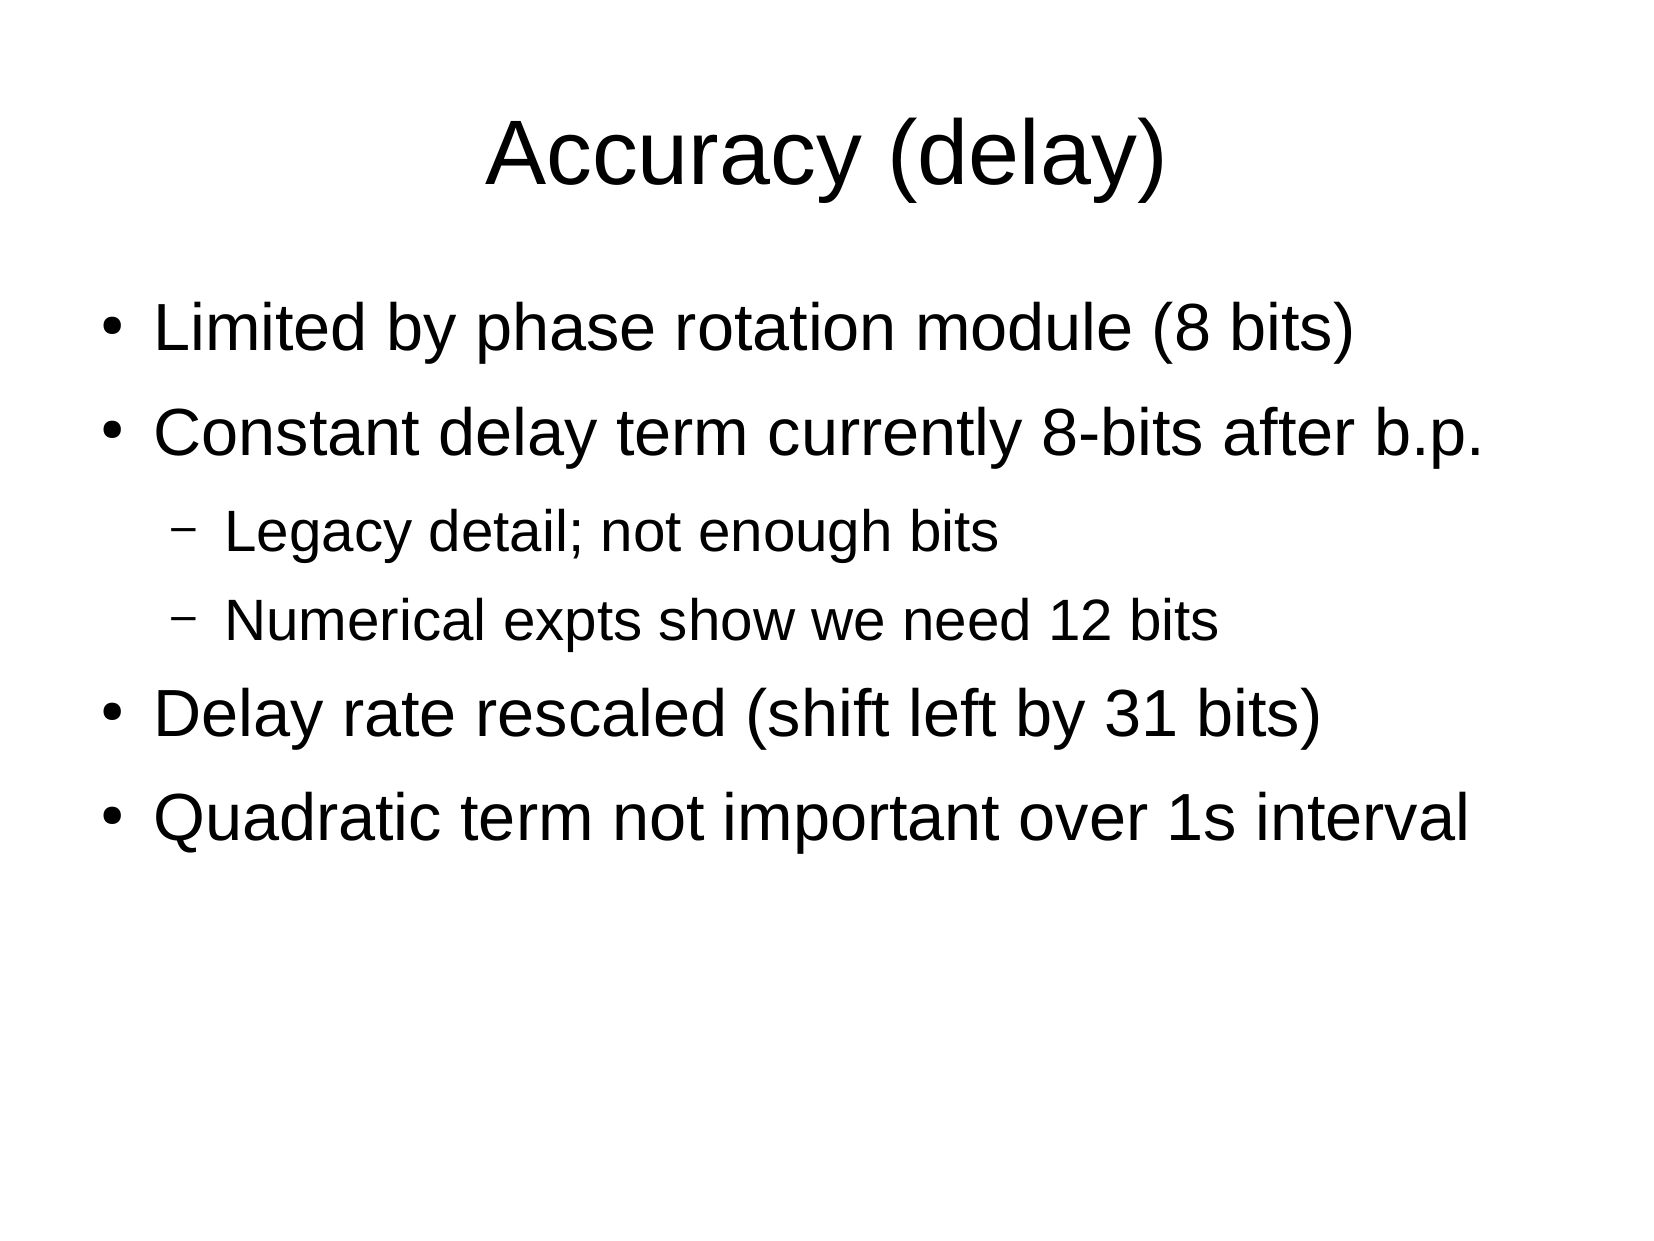

# Accuracy (delay)
Limited by phase rotation module (8 bits)
Constant delay term currently 8-bits after b.p.
Legacy detail; not enough bits
Numerical expts show we need 12 bits
Delay rate rescaled (shift left by 31 bits)
Quadratic term not important over 1s interval